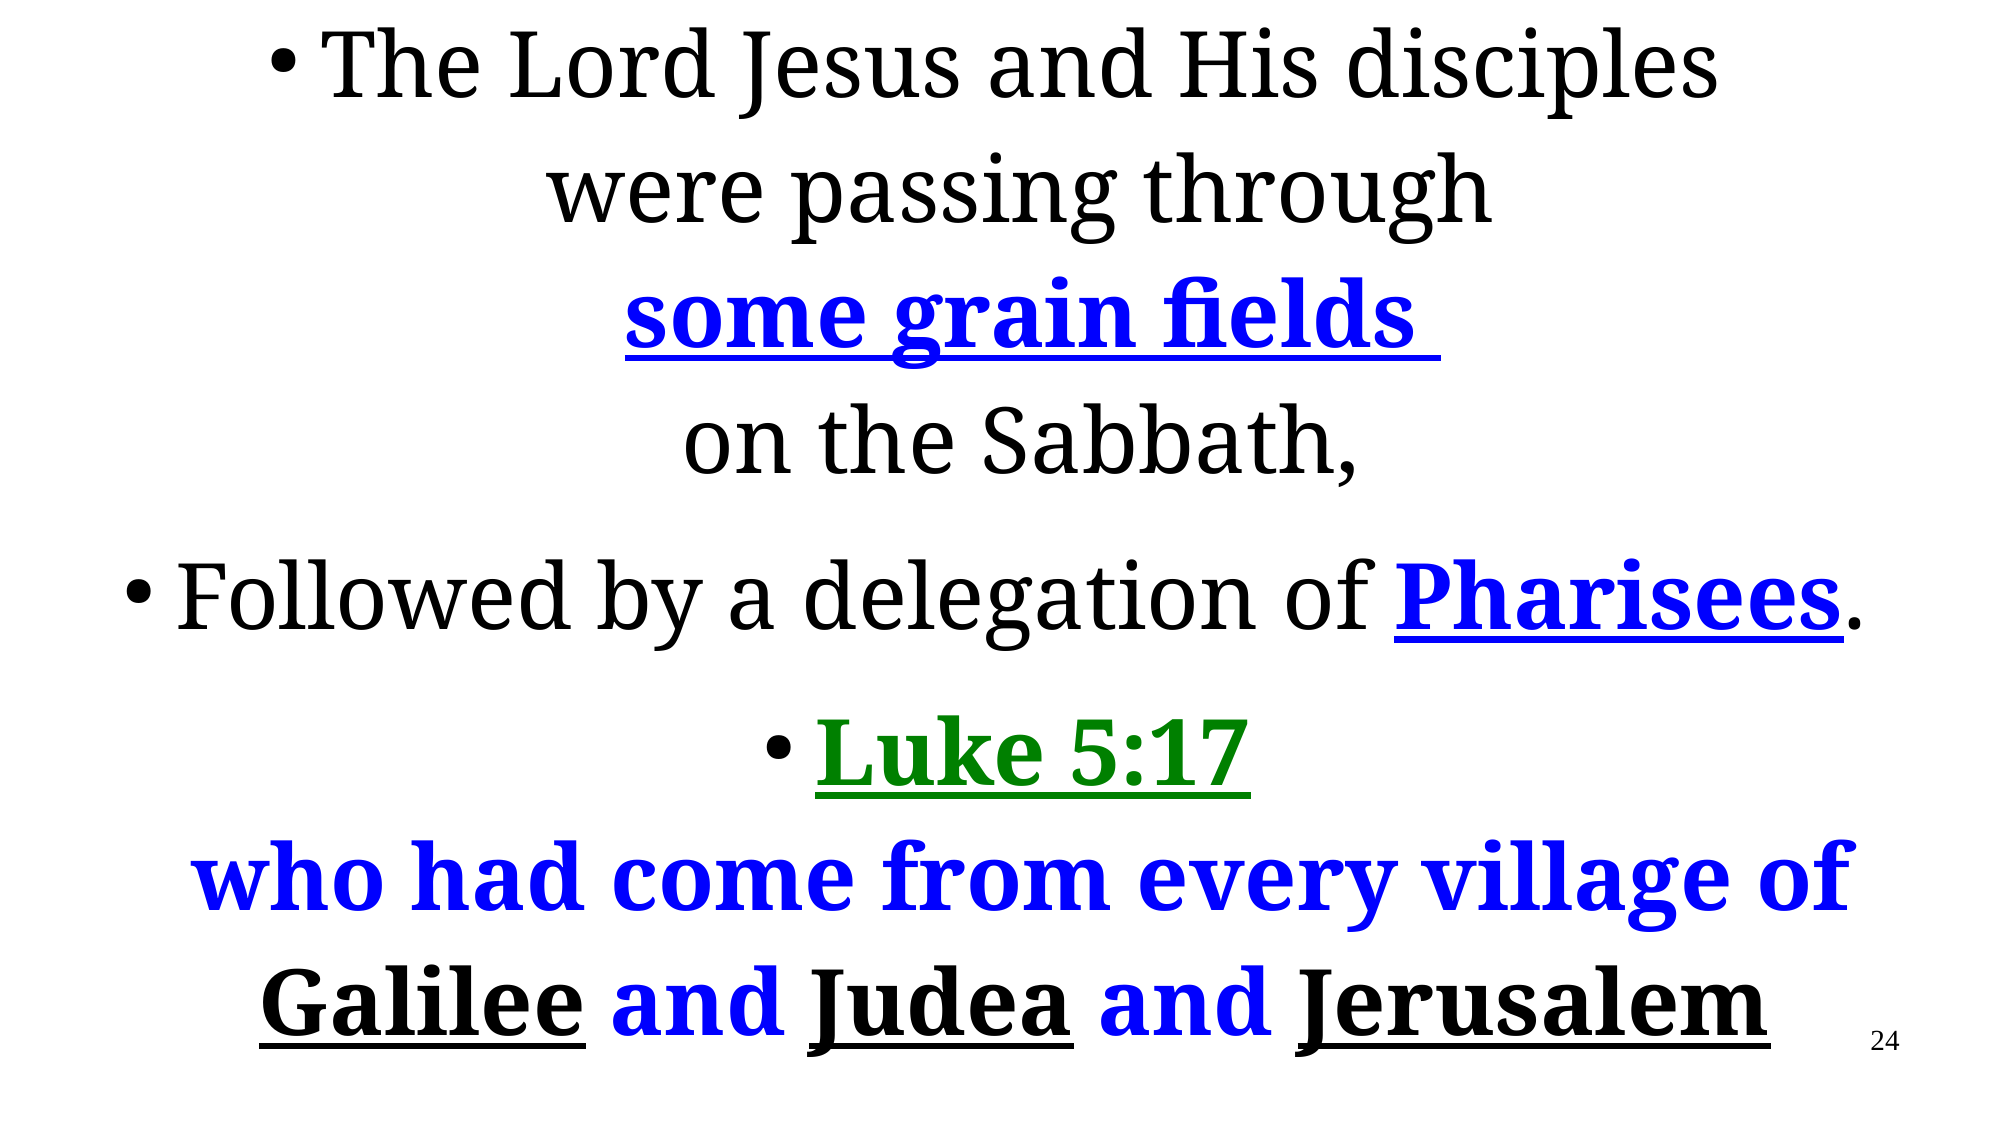

# The Lord Jesus and His disciples were passing through some grain fields on the Sabbath,
Followed by a delegation of Pharisees.
Luke 5:17
who had come from every village of
Galilee and Judea and Jerusalem
24